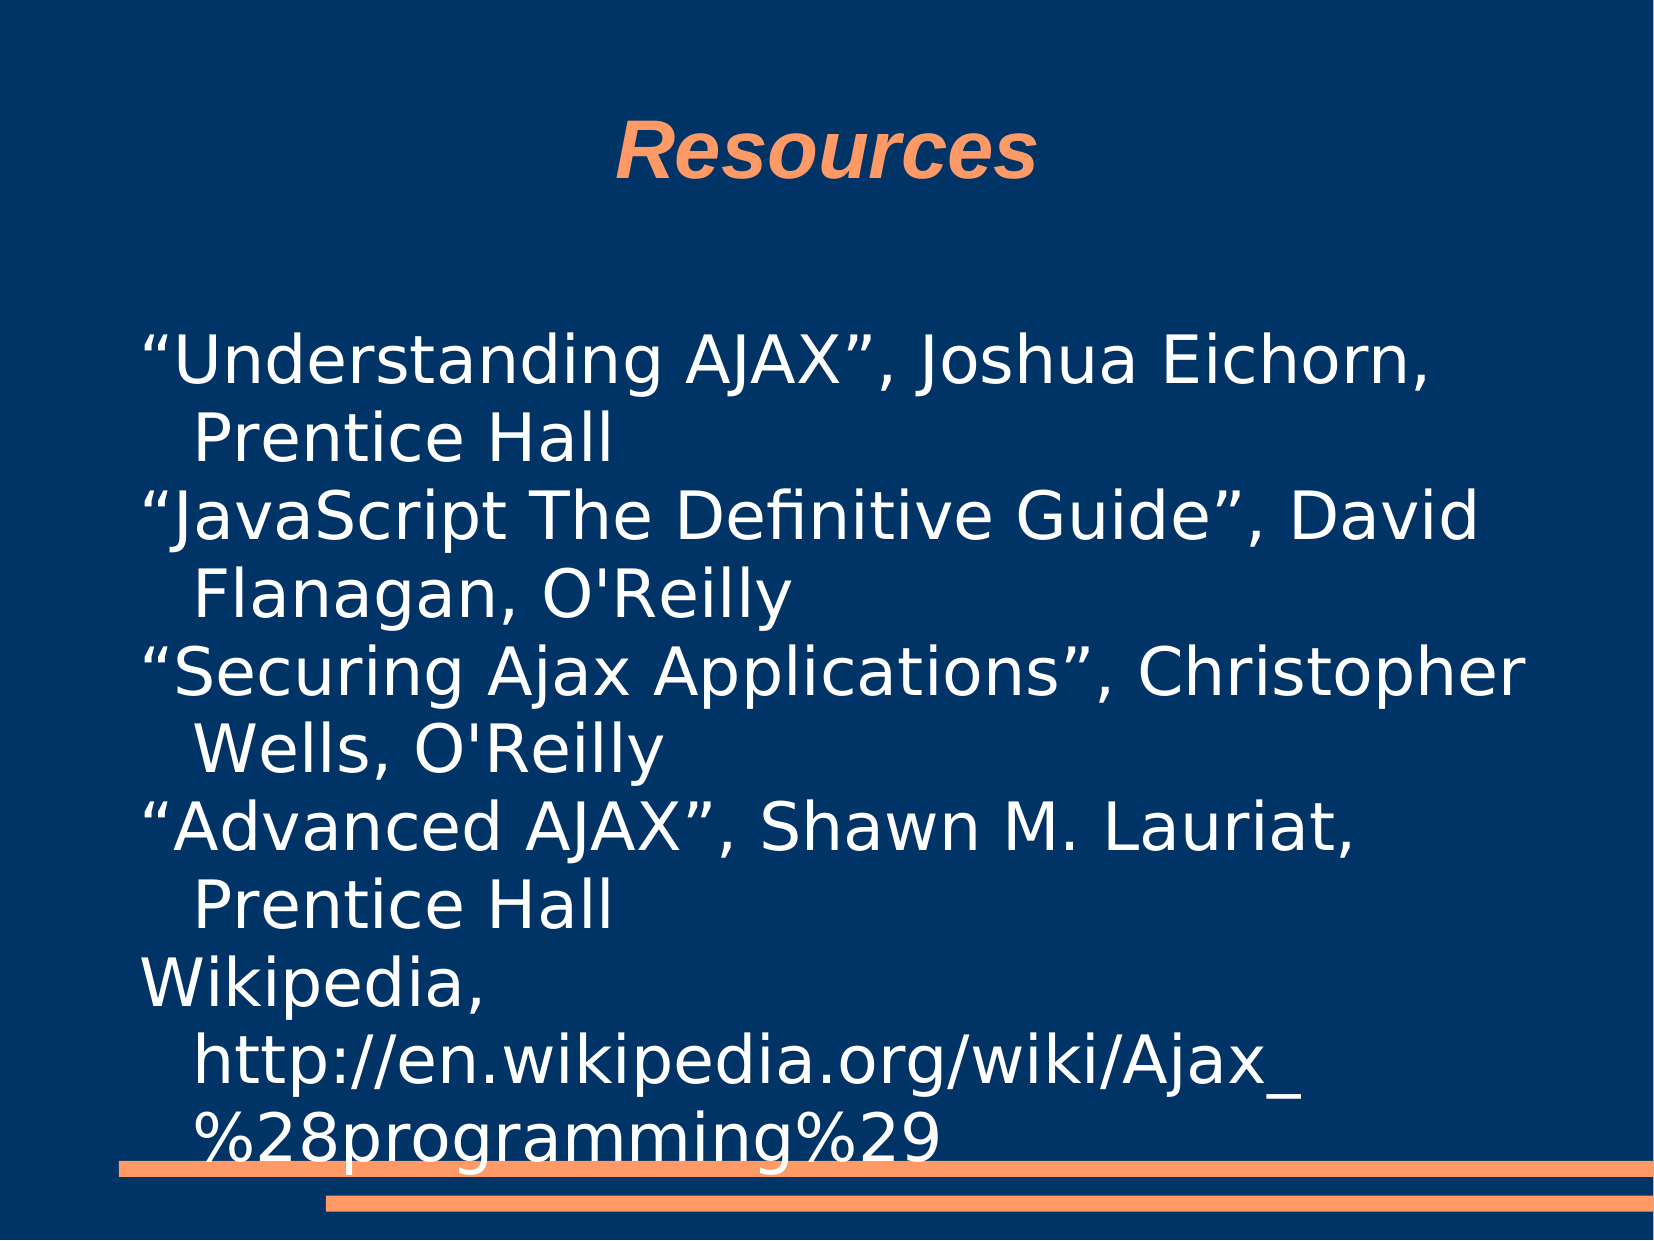

# Resources
“Understanding AJAX”, Joshua Eichorn, Prentice Hall
“JavaScript The Definitive Guide”, David Flanagan, O'Reilly
“Securing Ajax Applications”, Christopher Wells, O'Reilly
“Advanced AJAX”, Shawn M. Lauriat, Prentice Hall
Wikipedia, http://en.wikipedia.org/wiki/Ajax_%28programming%29